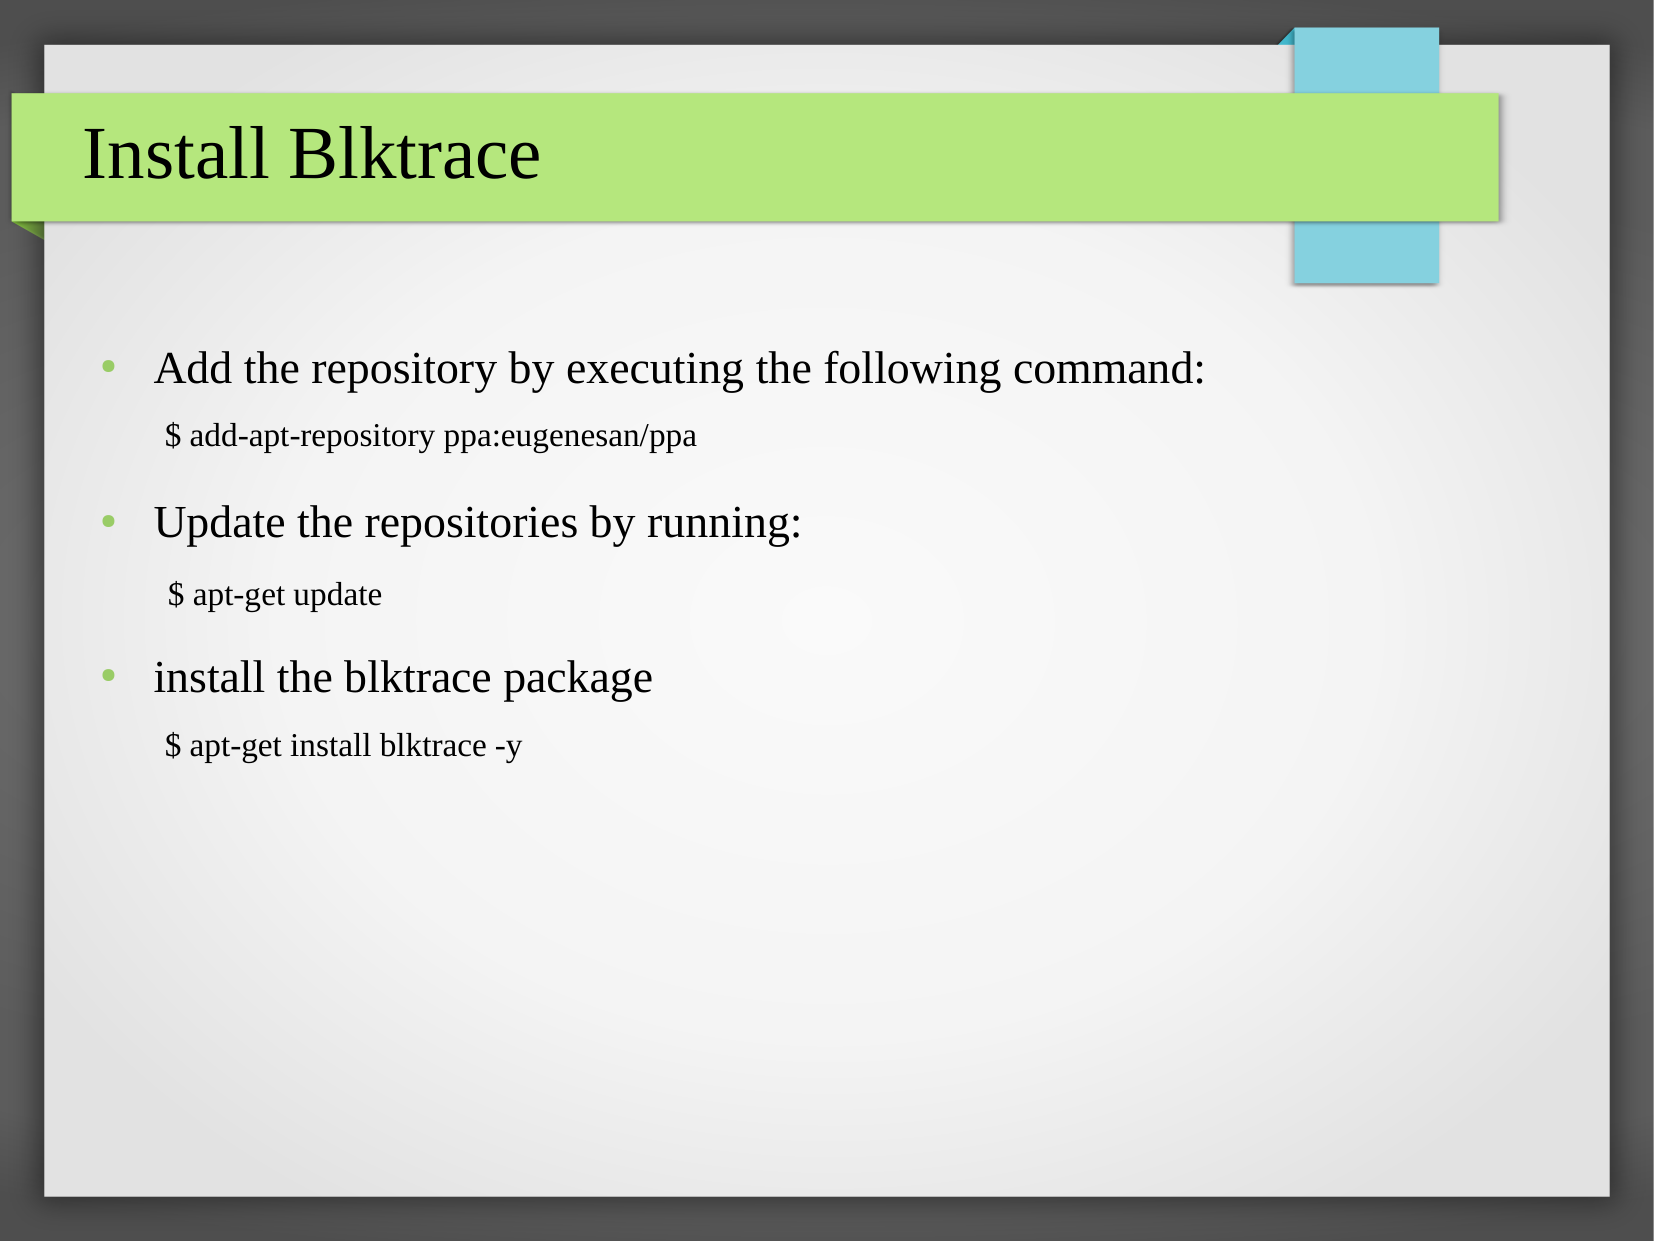

# Install Blktrace
Add the repository by executing the following command:
Update the repositories by running:
install the blktrace package
$ add-apt-repository ppa:eugenesan/ppa
$ apt-get update
$ apt-get install blktrace -y